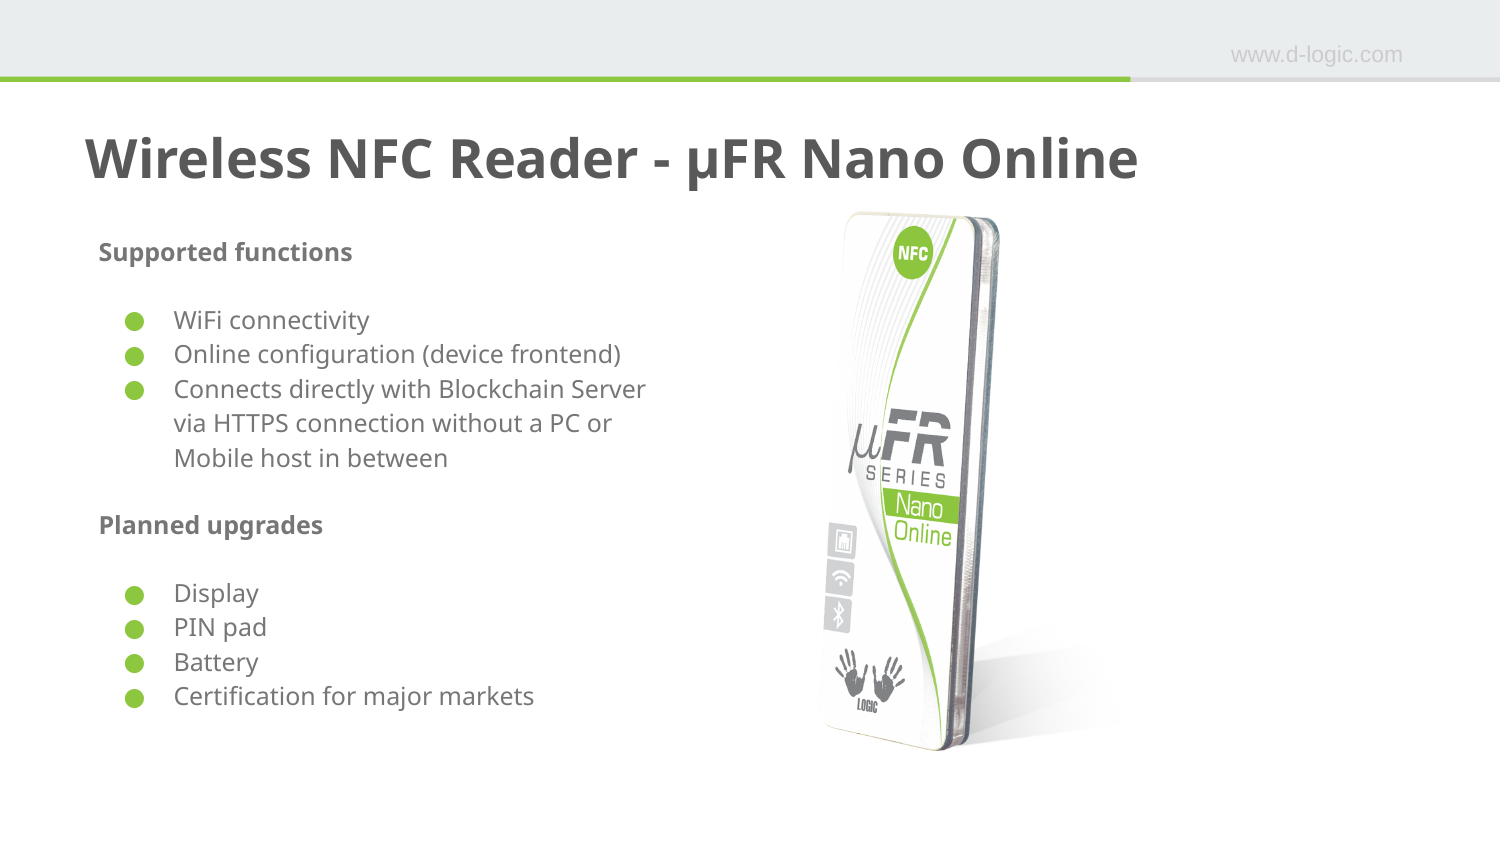

# Wireless NFC Reader - µFR Nano Online
Supported functions
WiFi connectivity
Online configuration (device frontend)
Connects directly with Blockchain Server via HTTPS connection without a PC or Mobile host in between
Planned upgrades
Display
PIN pad
Battery
Certification for major markets